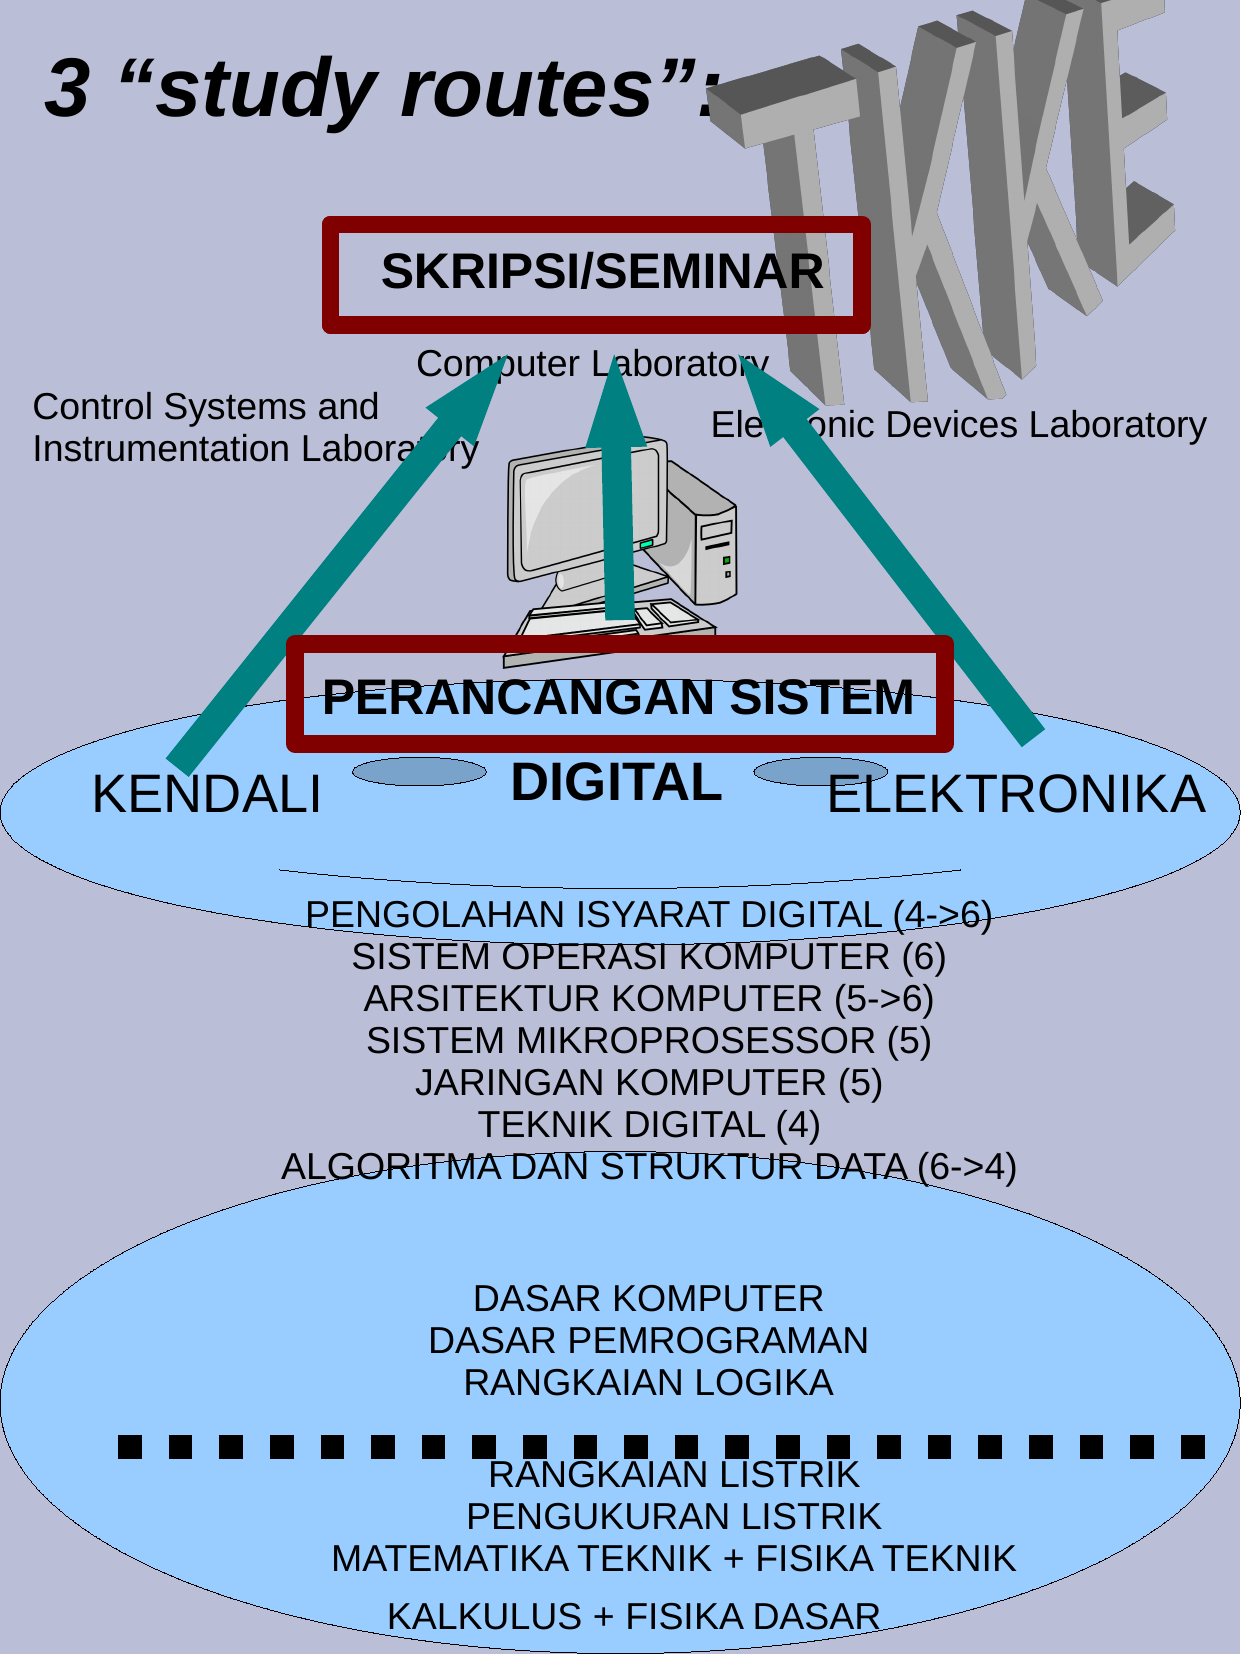

TKKE
3 “study routes”:
SKRIPSI/SEMINAR
Computer Laboratory
Control Systems and Instrumentation Laboratory
Electronic Devices Laboratory
PERANCANGAN SISTEM
DIGITAL
KENDALI
ELEKTRONIKA
PENGOLAHAN ISYARAT DIGITAL (4->6)
SISTEM OPERASI KOMPUTER (6)
ARSITEKTUR KOMPUTER (5->6)
SISTEM MIKROPROSESSOR (5)
JARINGAN KOMPUTER (5)
TEKNIK DIGITAL (4)
ALGORITMA DAN STRUKTUR DATA (6->4)
DASAR KOMPUTER
DASAR PEMROGRAMAN
RANGKAIAN LOGIKA
RANGKAIAN LISTRIK
PENGUKURAN LISTRIK
MATEMATIKA TEKNIK + FISIKA TEKNIK
KALKULUS + FISIKA DASAR